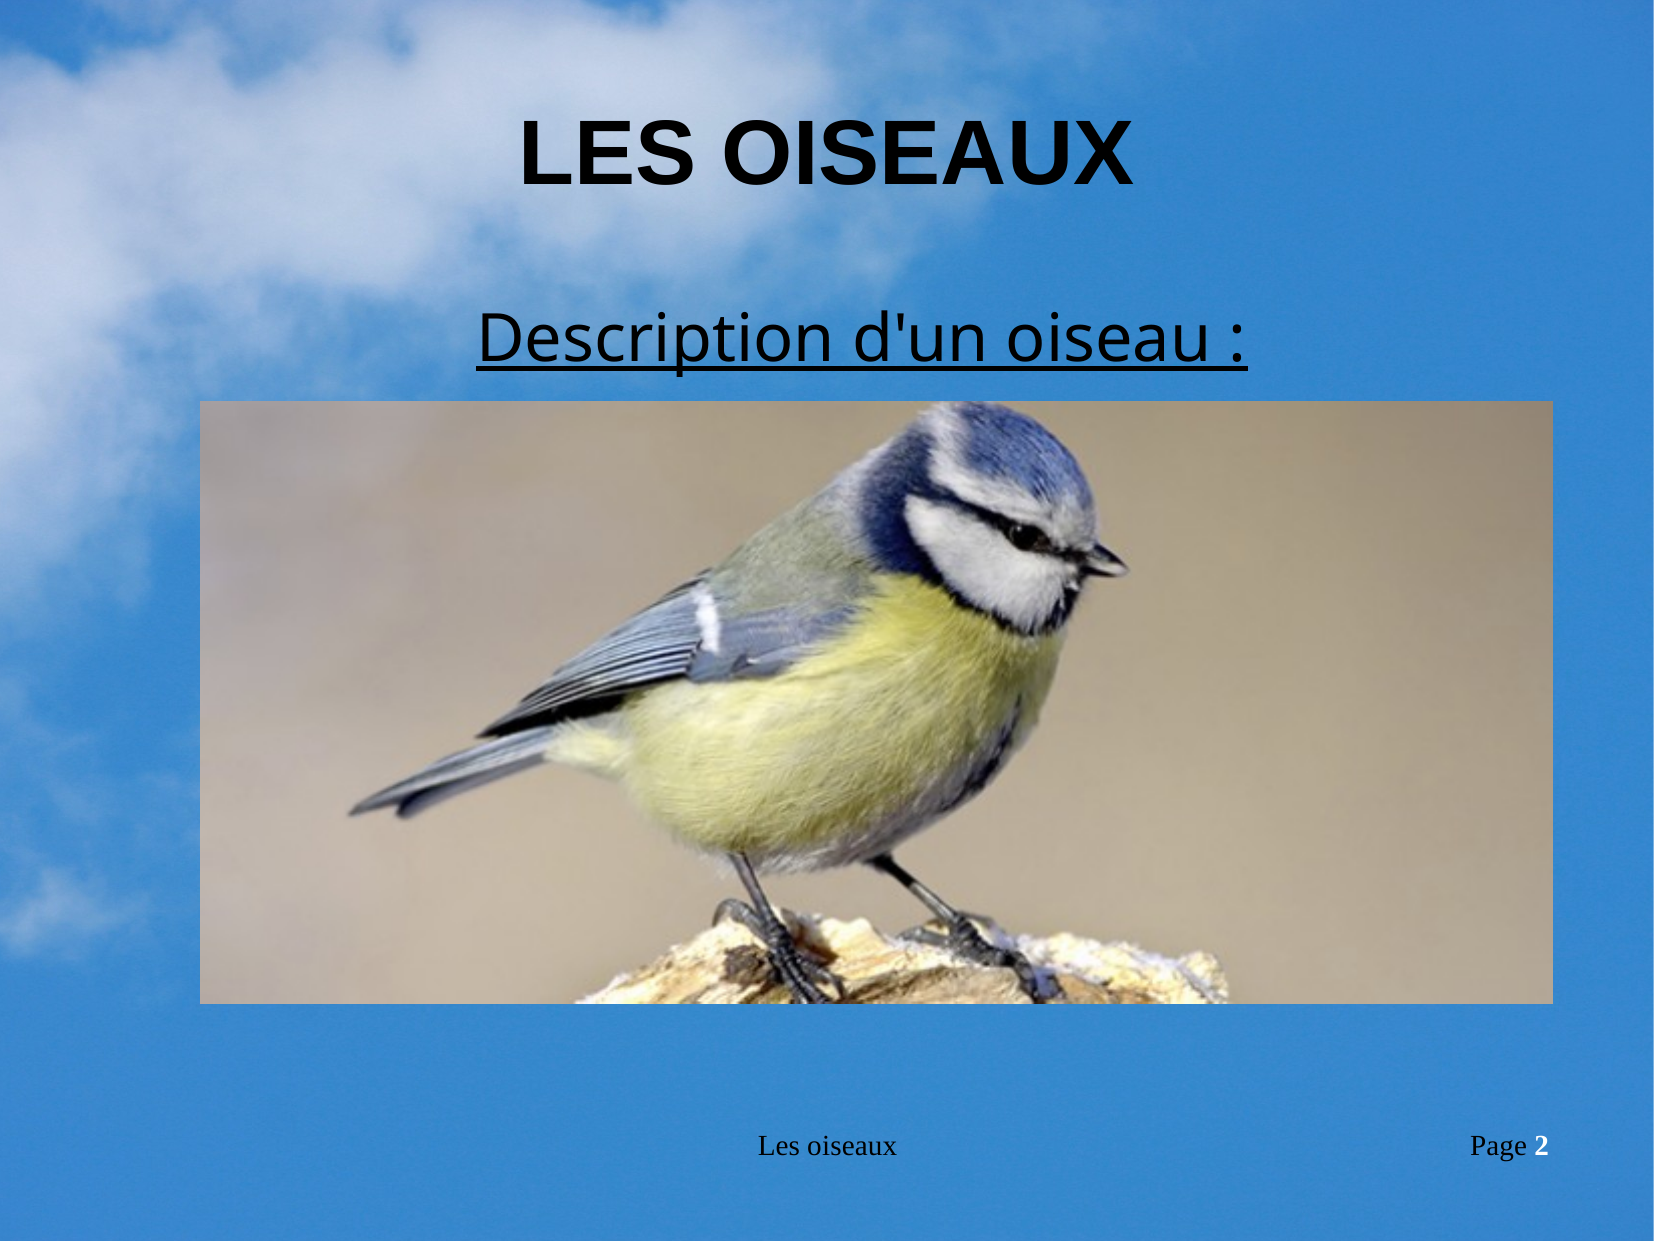

LES OISEAUX
# Description d'un oiseau :
2